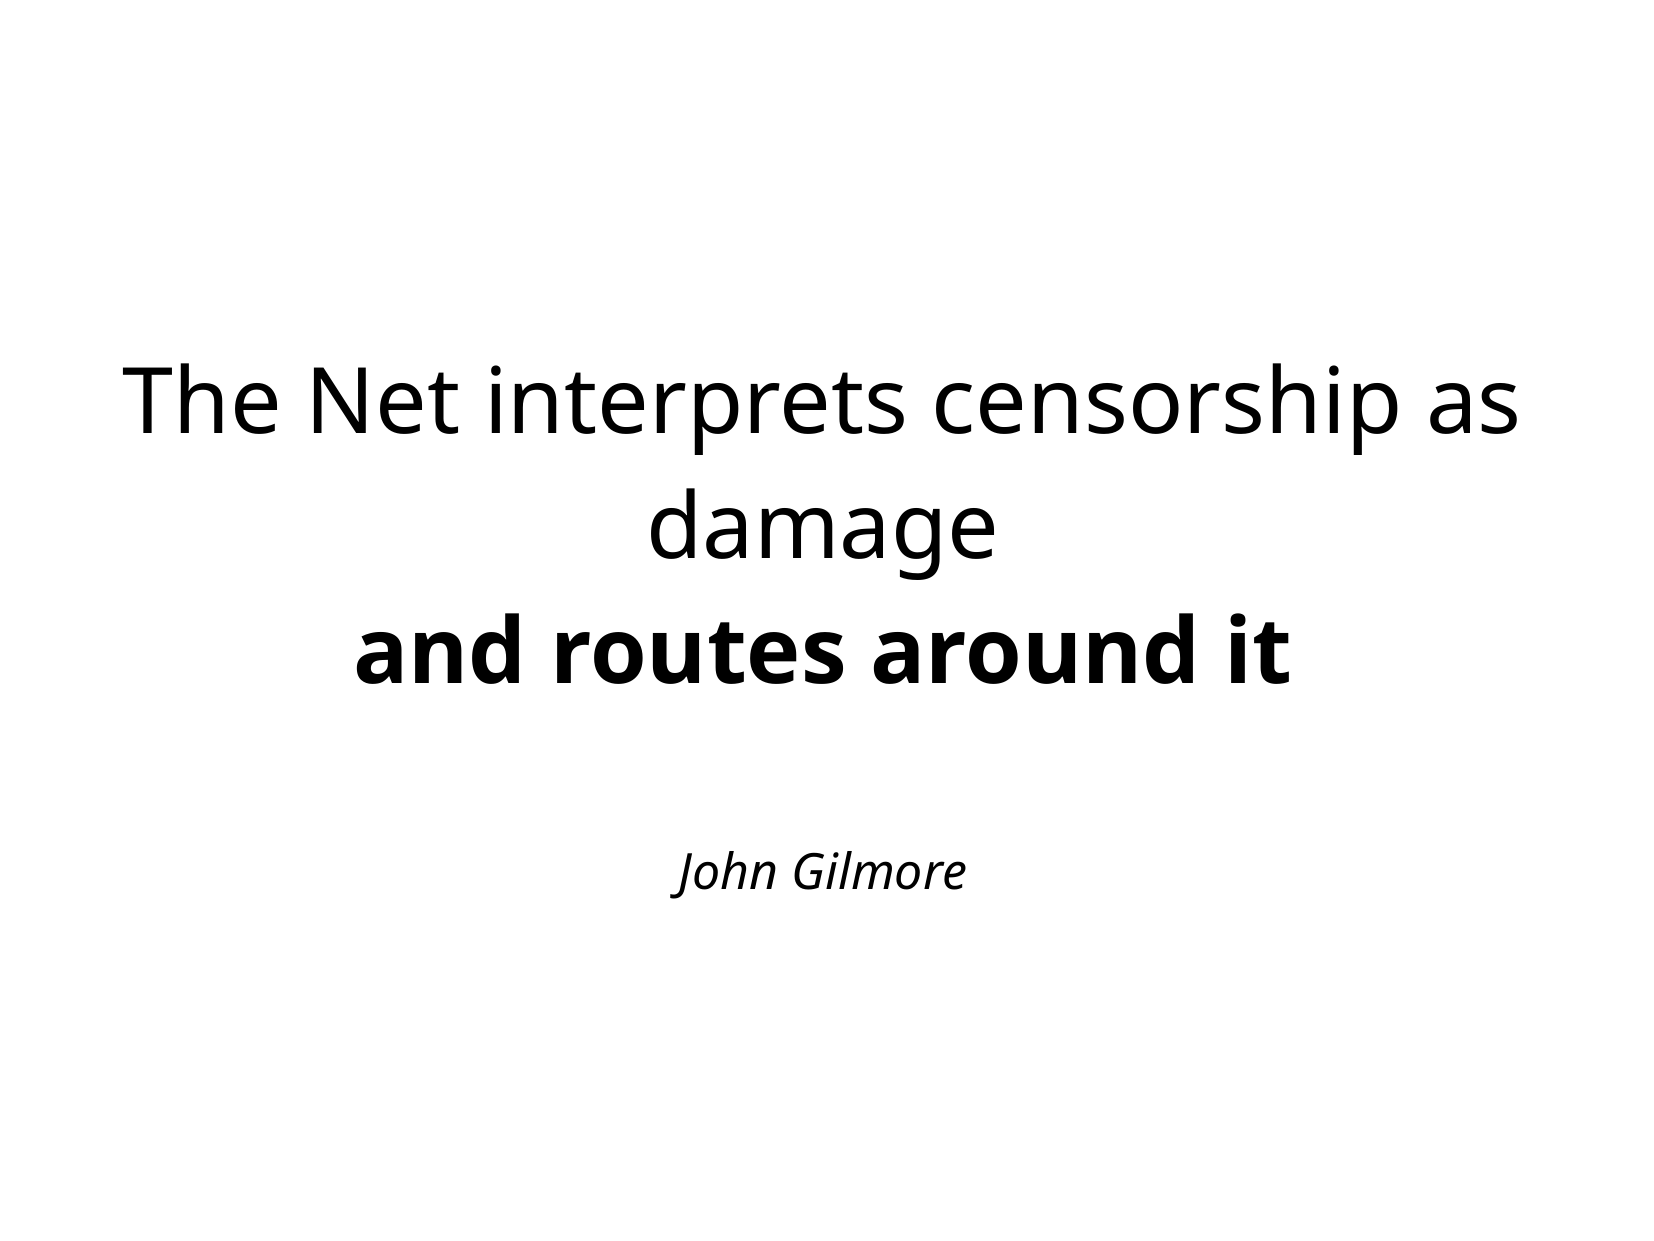

# The Net interprets censorship as damage and routes around it John Gilmore